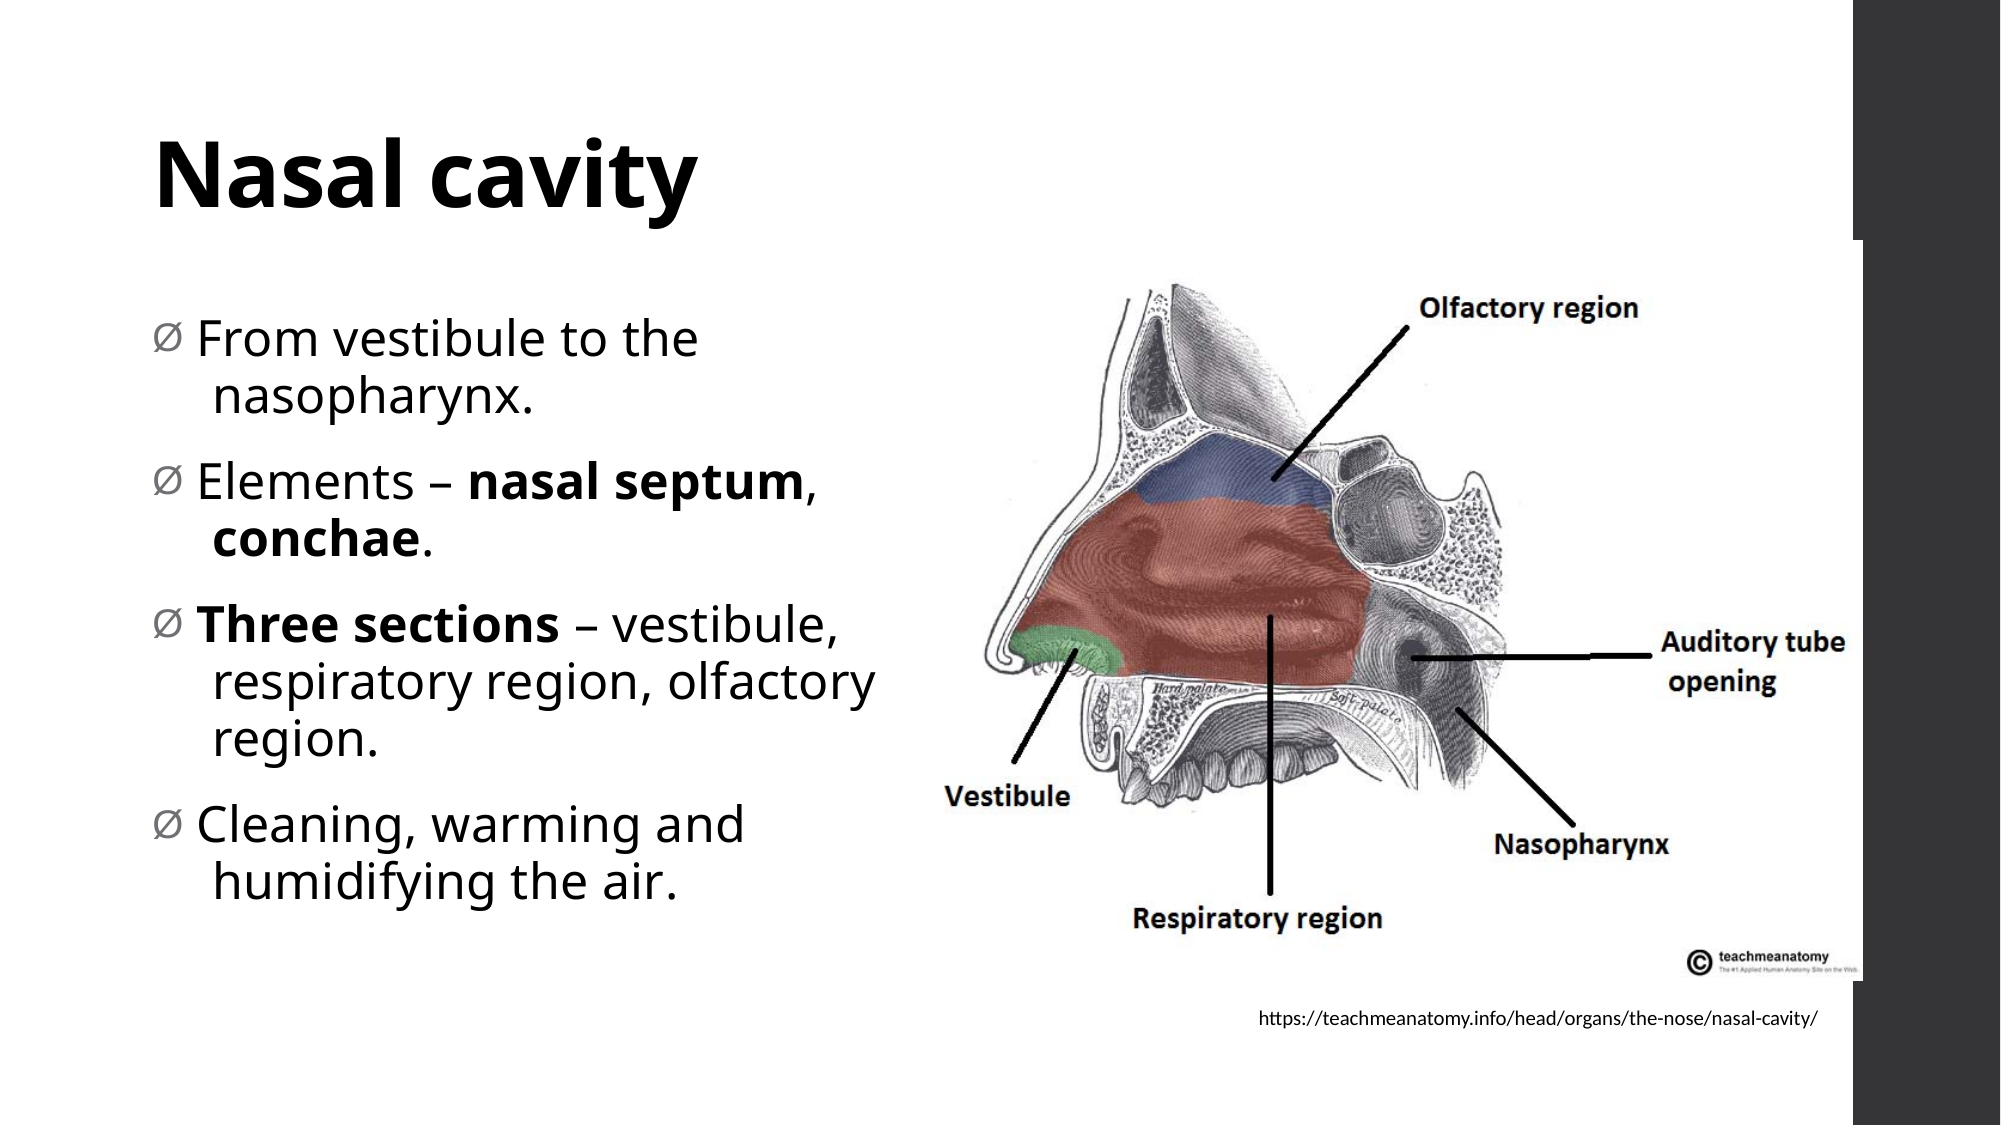

# Nasal cavity
 From vestibule to the nasopharynx.
 Elements – nasal septum, conchae.
 Three sections – vestibule, respiratory region, olfactory region.
 Cleaning, warming and humidifying the air.
https://teachmeanatomy.info/head/organs/the-nose/nasal-cavity/